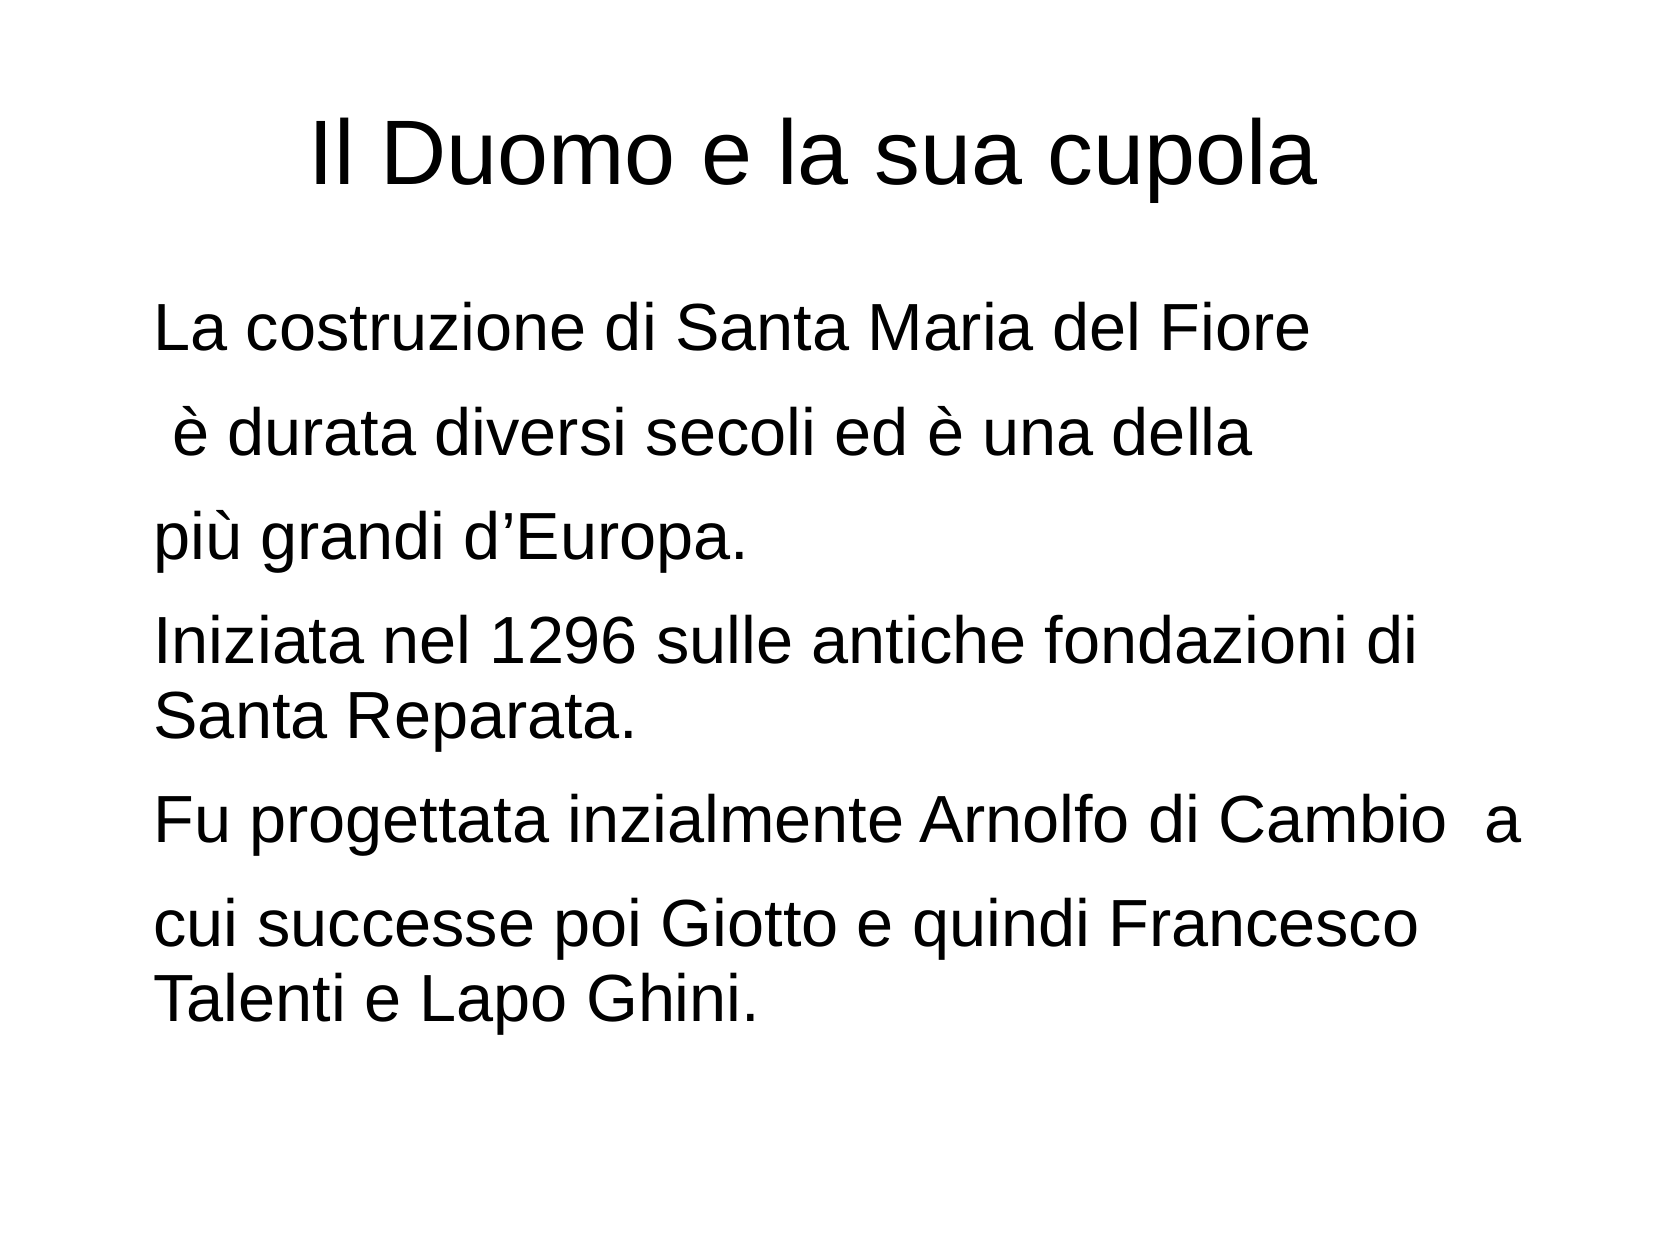

# Il Duomo e la sua cupola
La costruzione di Santa Maria del Fiore
 è durata diversi secoli ed è una della
più grandi d’Europa.
Iniziata nel 1296 sulle antiche fondazioni di Santa Reparata.
Fu progettata inzialmente Arnolfo di Cambio a
cui successe poi Giotto e quindi Francesco Talenti e Lapo Ghini.